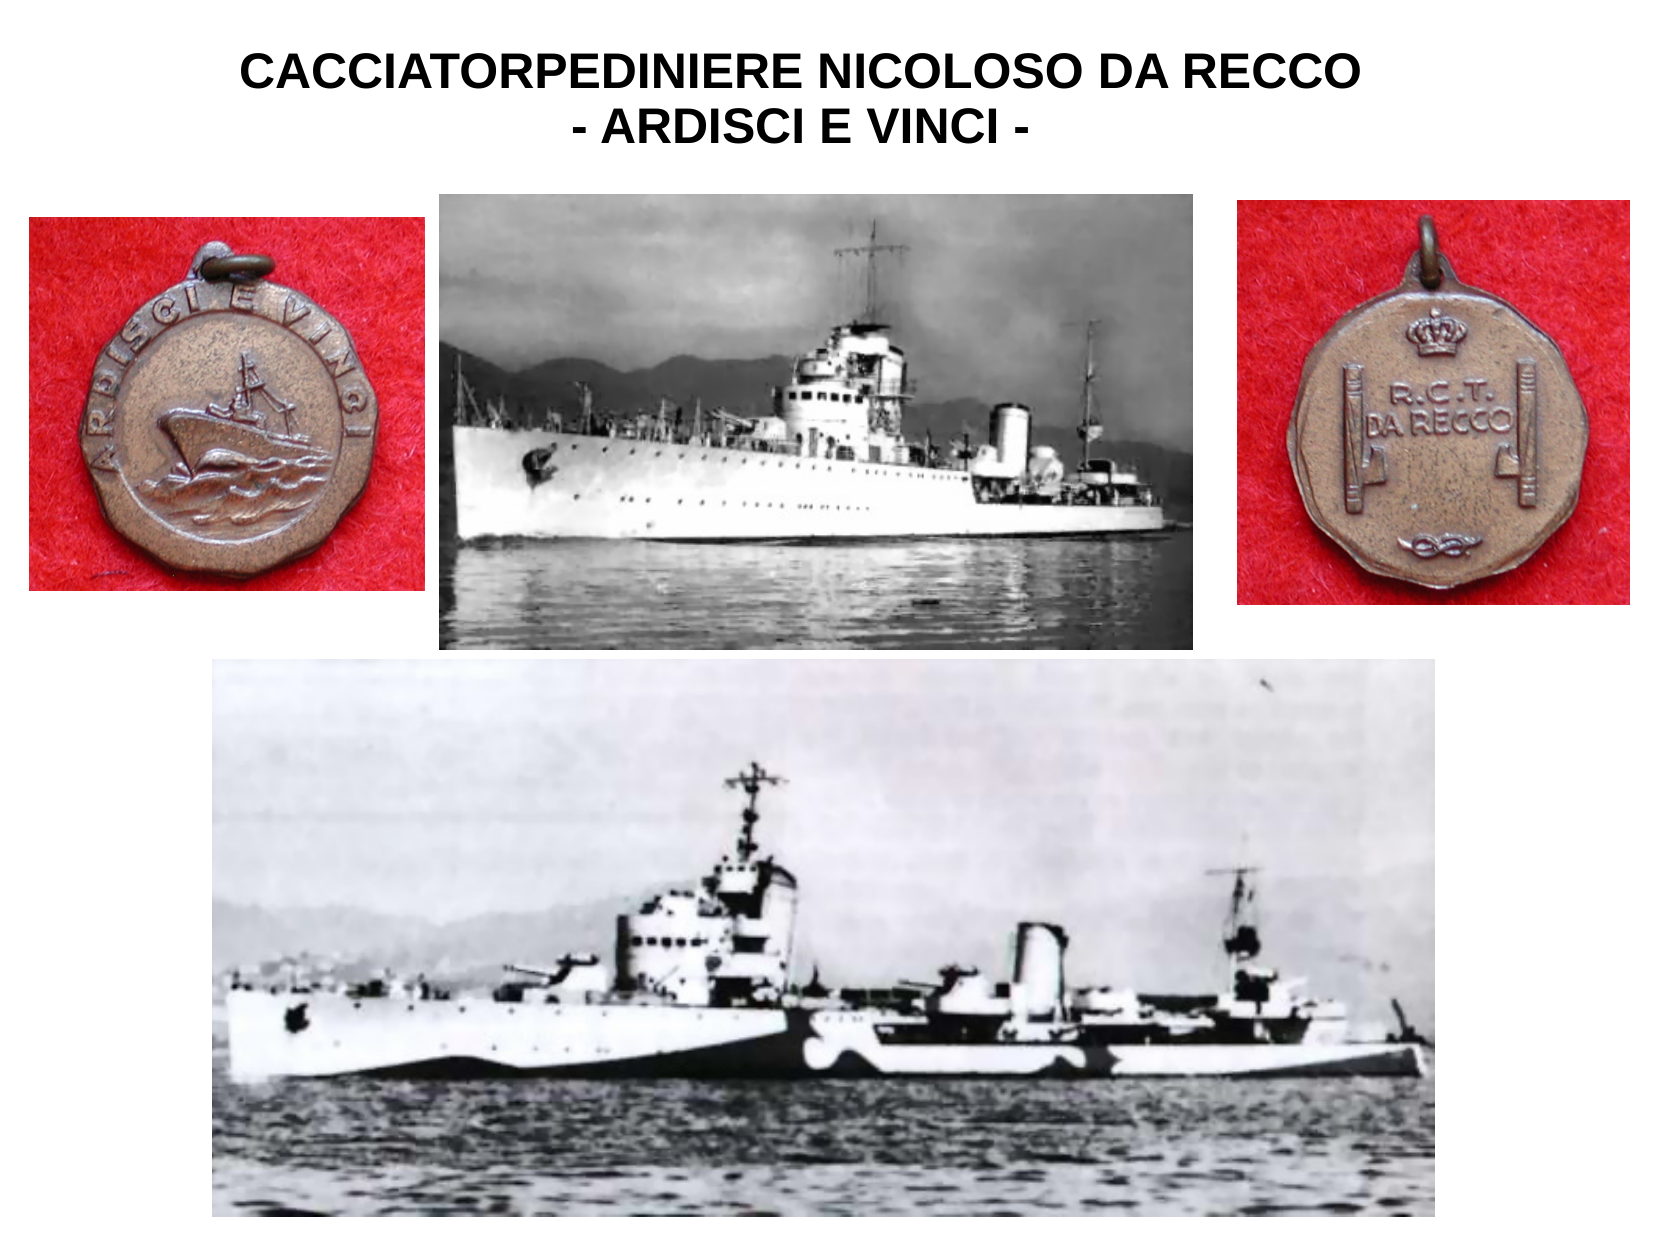

CACCIATORPEDINIERE NICOLOSO DA RECCO
- ARDISCI E VINCI -